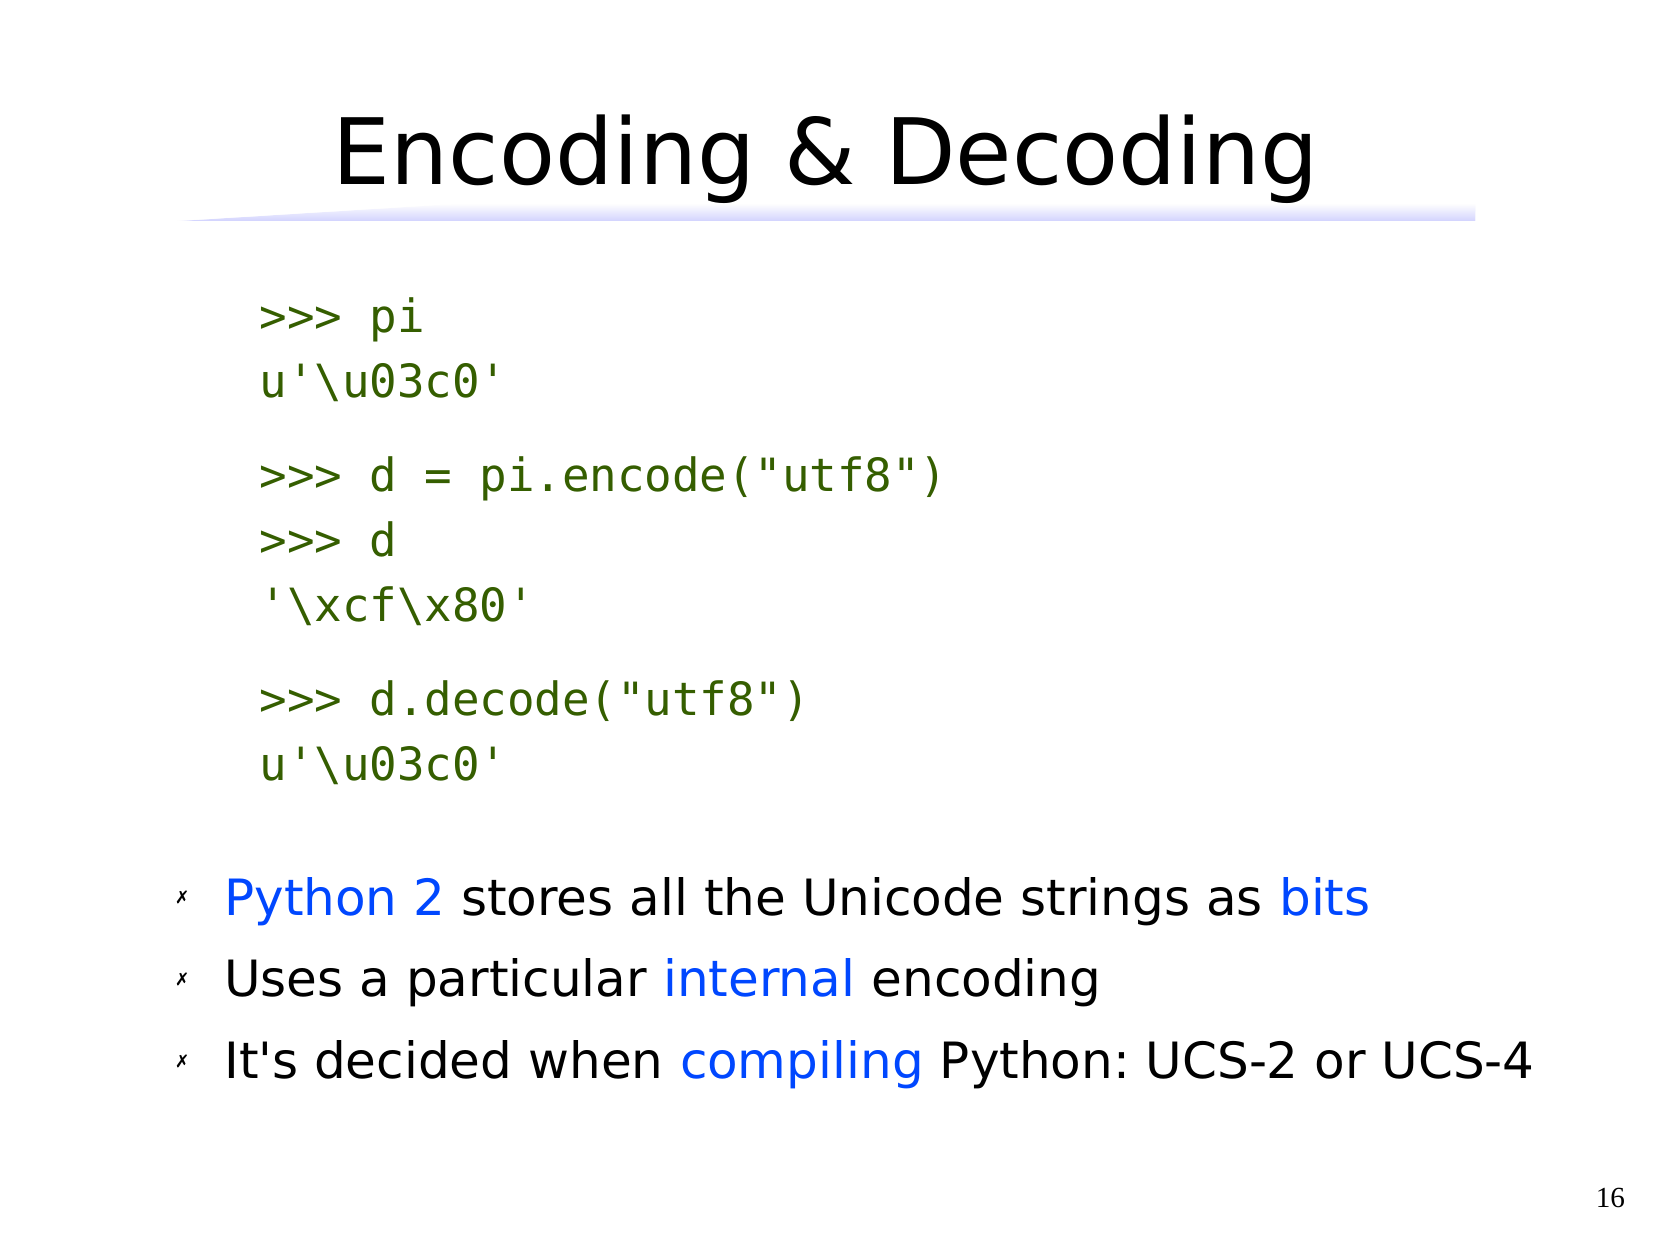

# Encoding & Decoding
>>> pi
u'\u03c0'
>>> d = pi.encode("utf8")
>>> d
'\xcf\x80'
>>> d.decode("utf8")
u'\u03c0'
Python 2 stores all the Unicode strings as bits
Uses a particular internal encoding
It's decided when compiling Python: UCS-2 or UCS-4
16